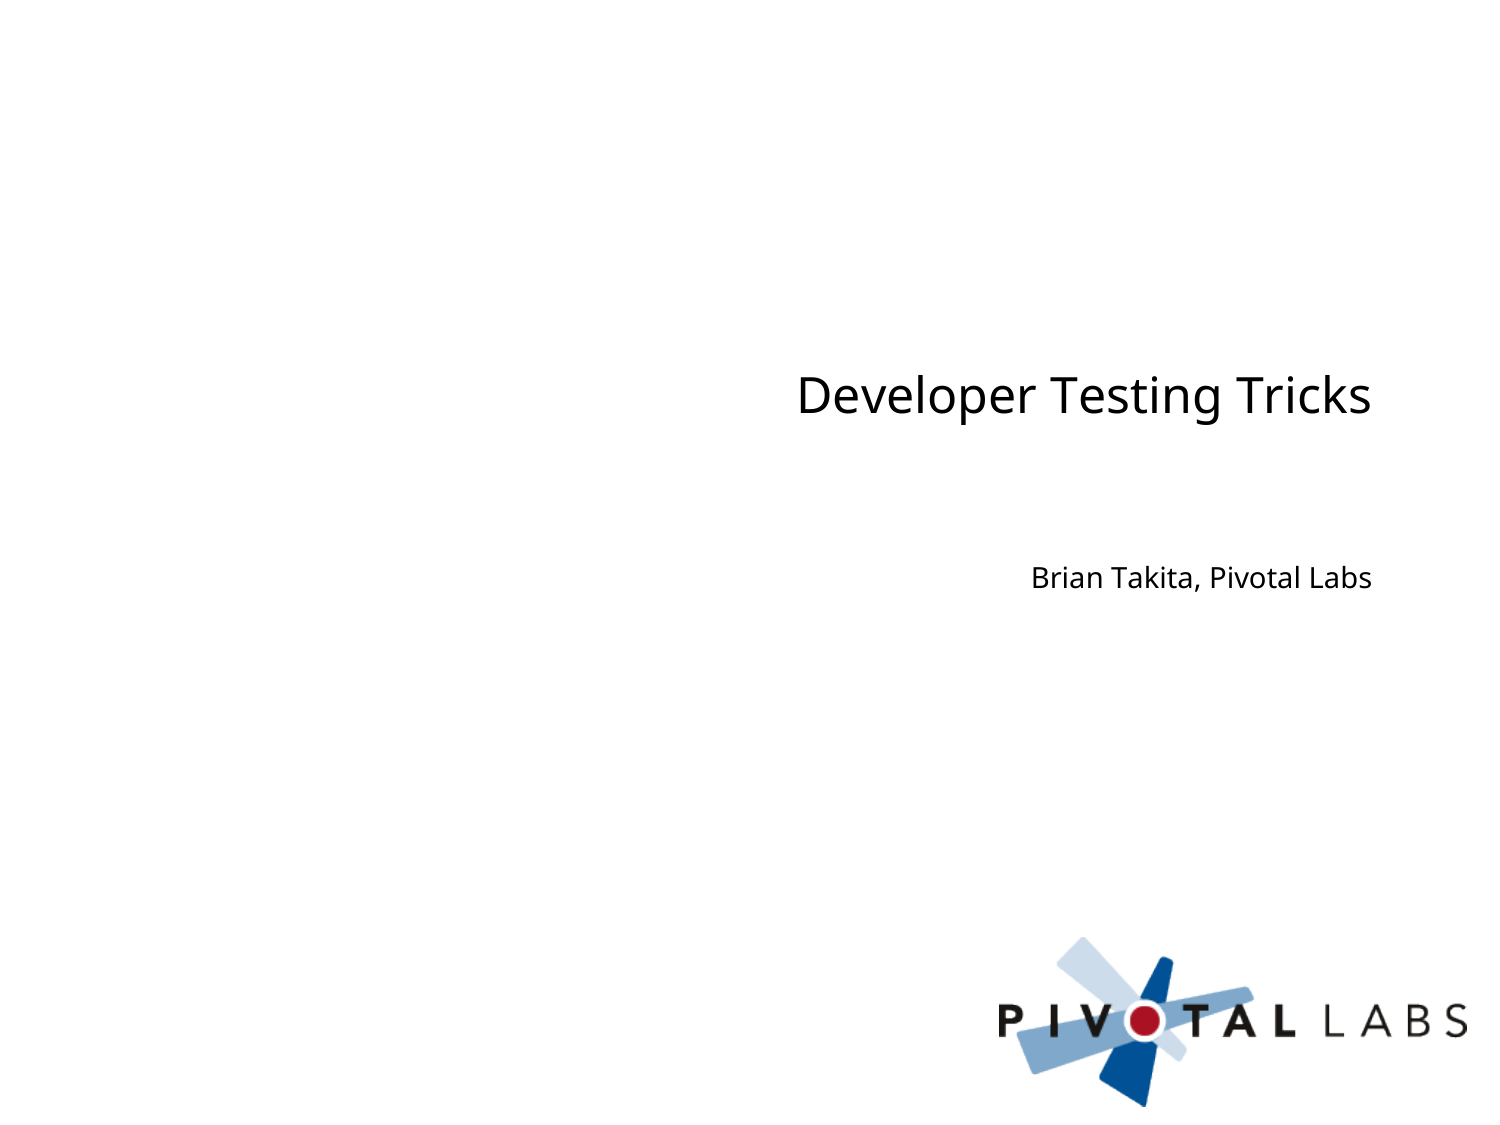

# Developer Testing Tricks
Brian Takita, Pivotal Labs